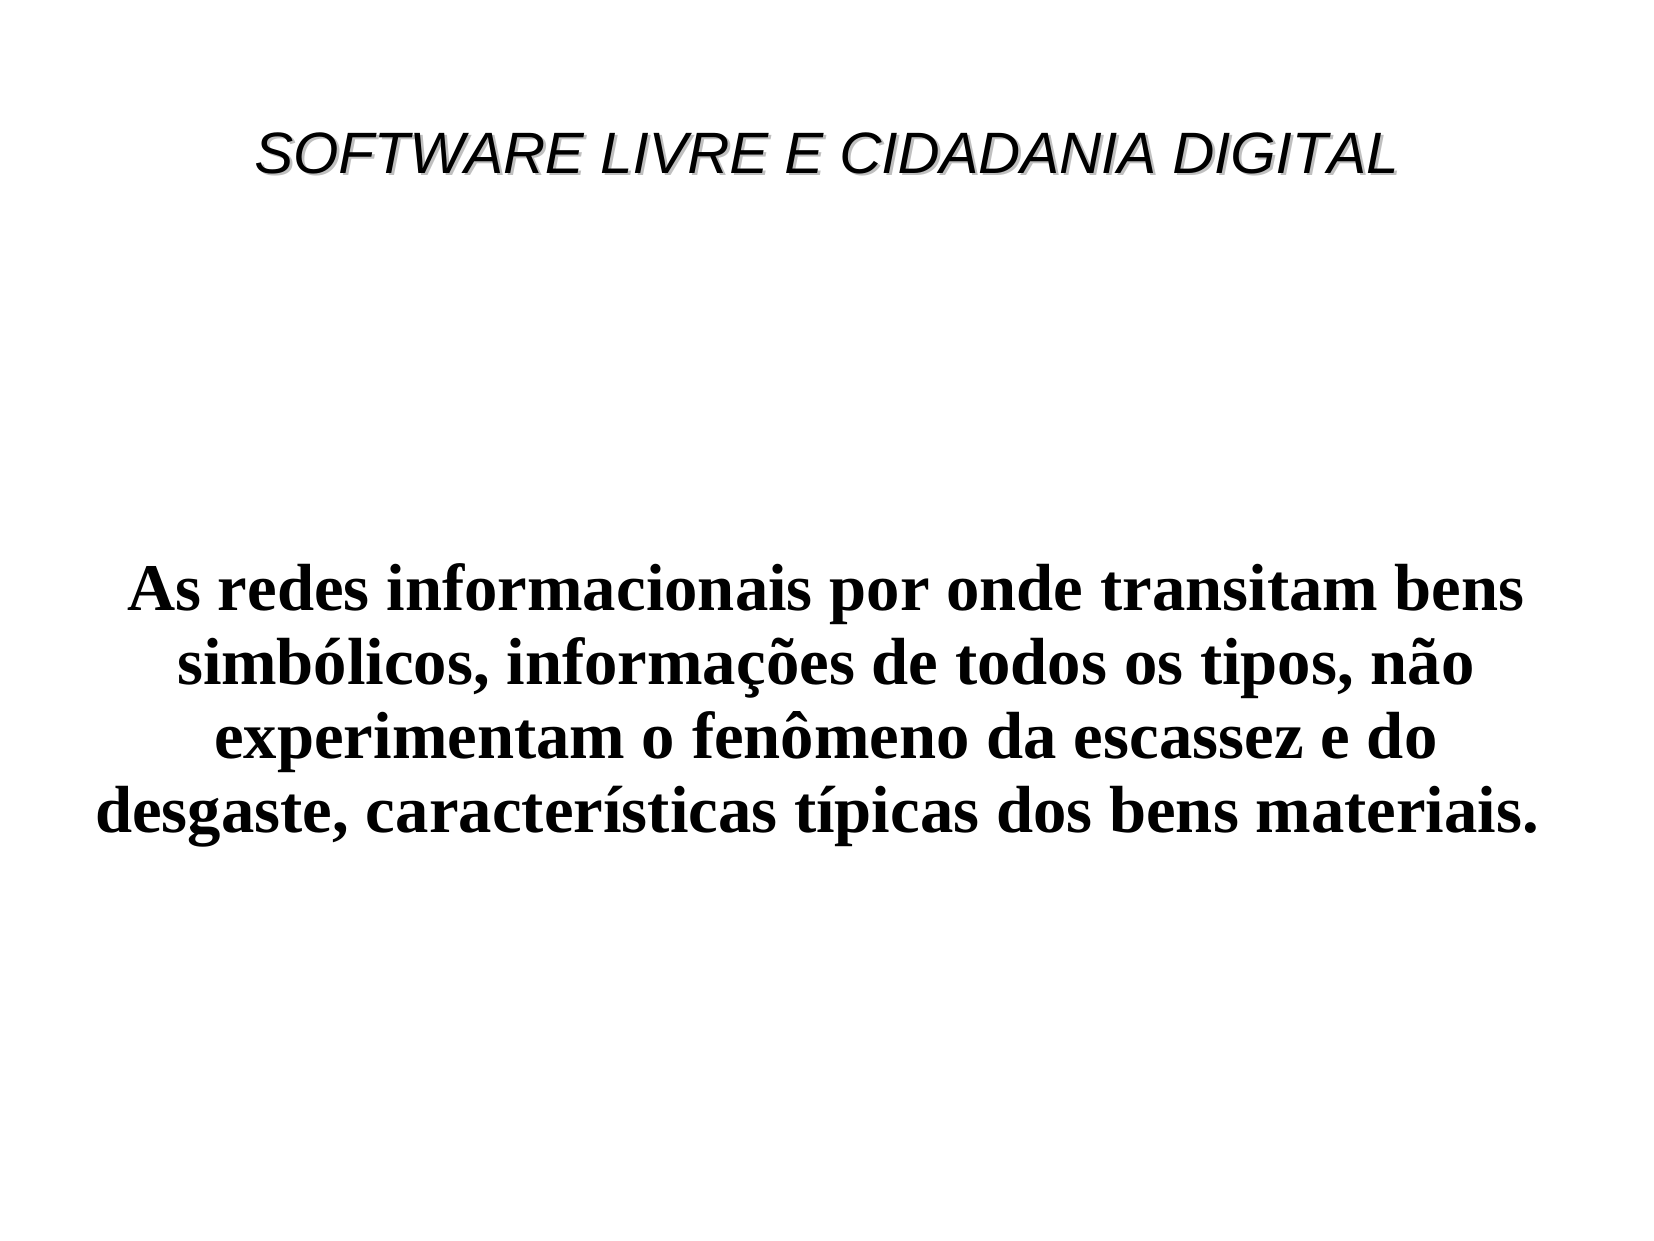

# SOFTWARE LIVRE E CIDADANIA DIGITAL
As redes informacionais por onde transitam bens simbólicos, informações de todos os tipos, não experimentam o fenômeno da escassez e do desgaste, características típicas dos bens materiais.